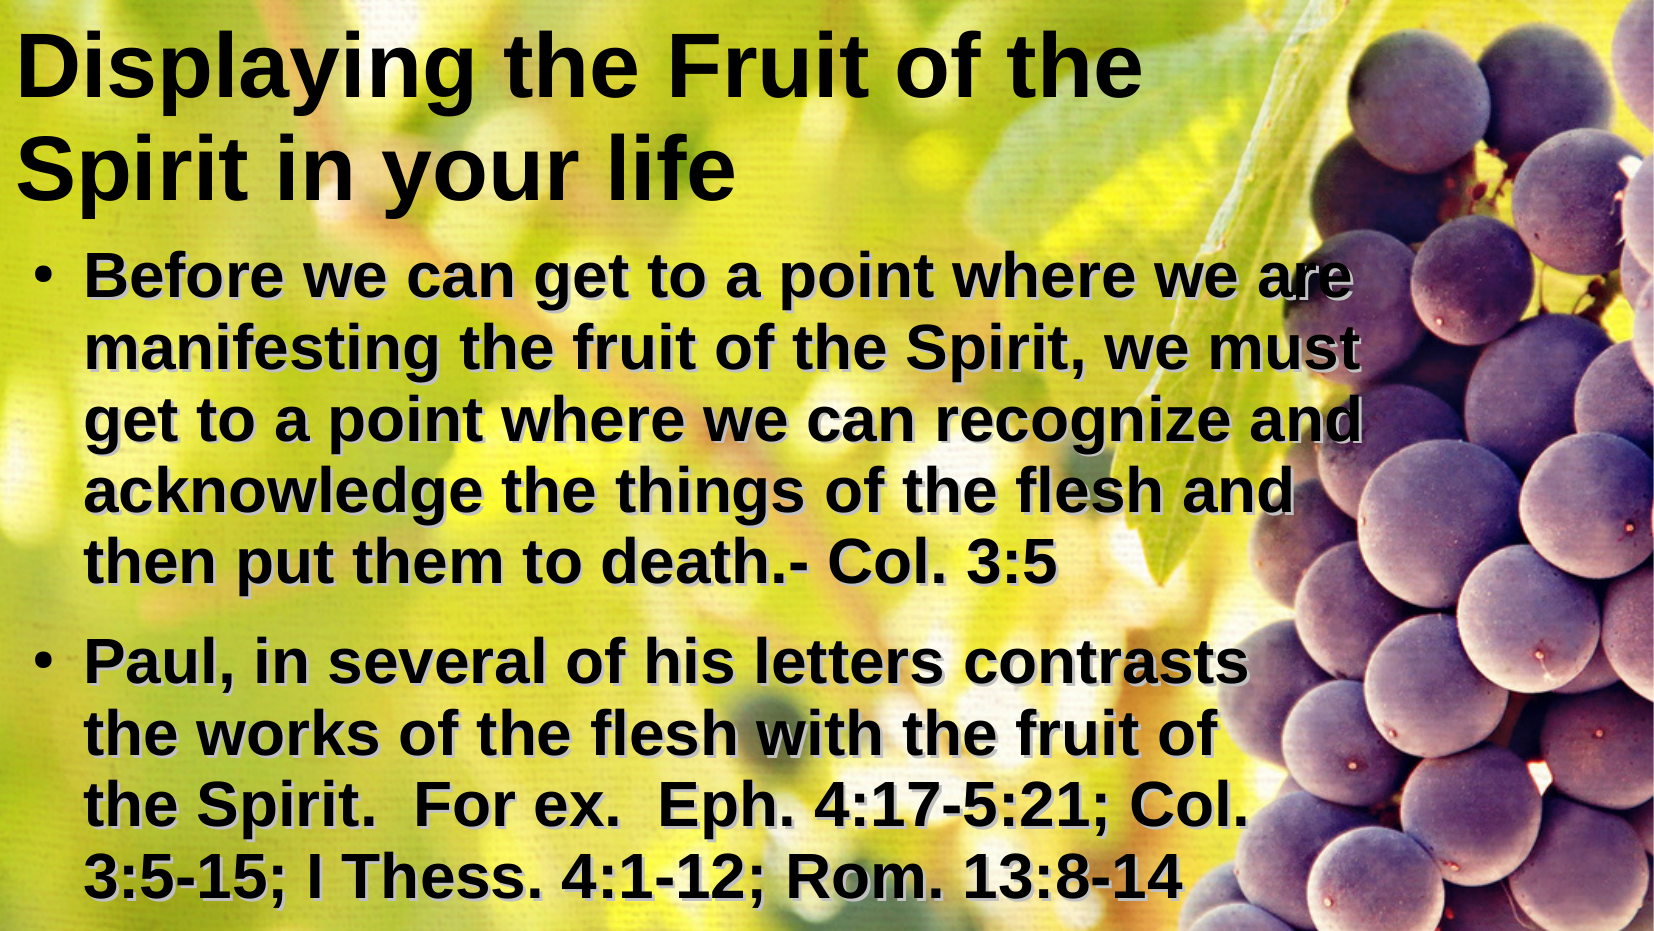

# Displaying the Fruit of the Spirit in your life
Before we can get to a point where we are manifesting the fruit of the Spirit, we must get to a point where we can recognize and acknowledge the things of the flesh and then put them to death.- Col. 3:5
Paul, in several of his letters contrasts the works of the flesh with the fruit of the Spirit. For ex. Eph. 4:17-5:21; Col. 3:5-15; I Thess. 4:1-12; Rom. 13:8-14